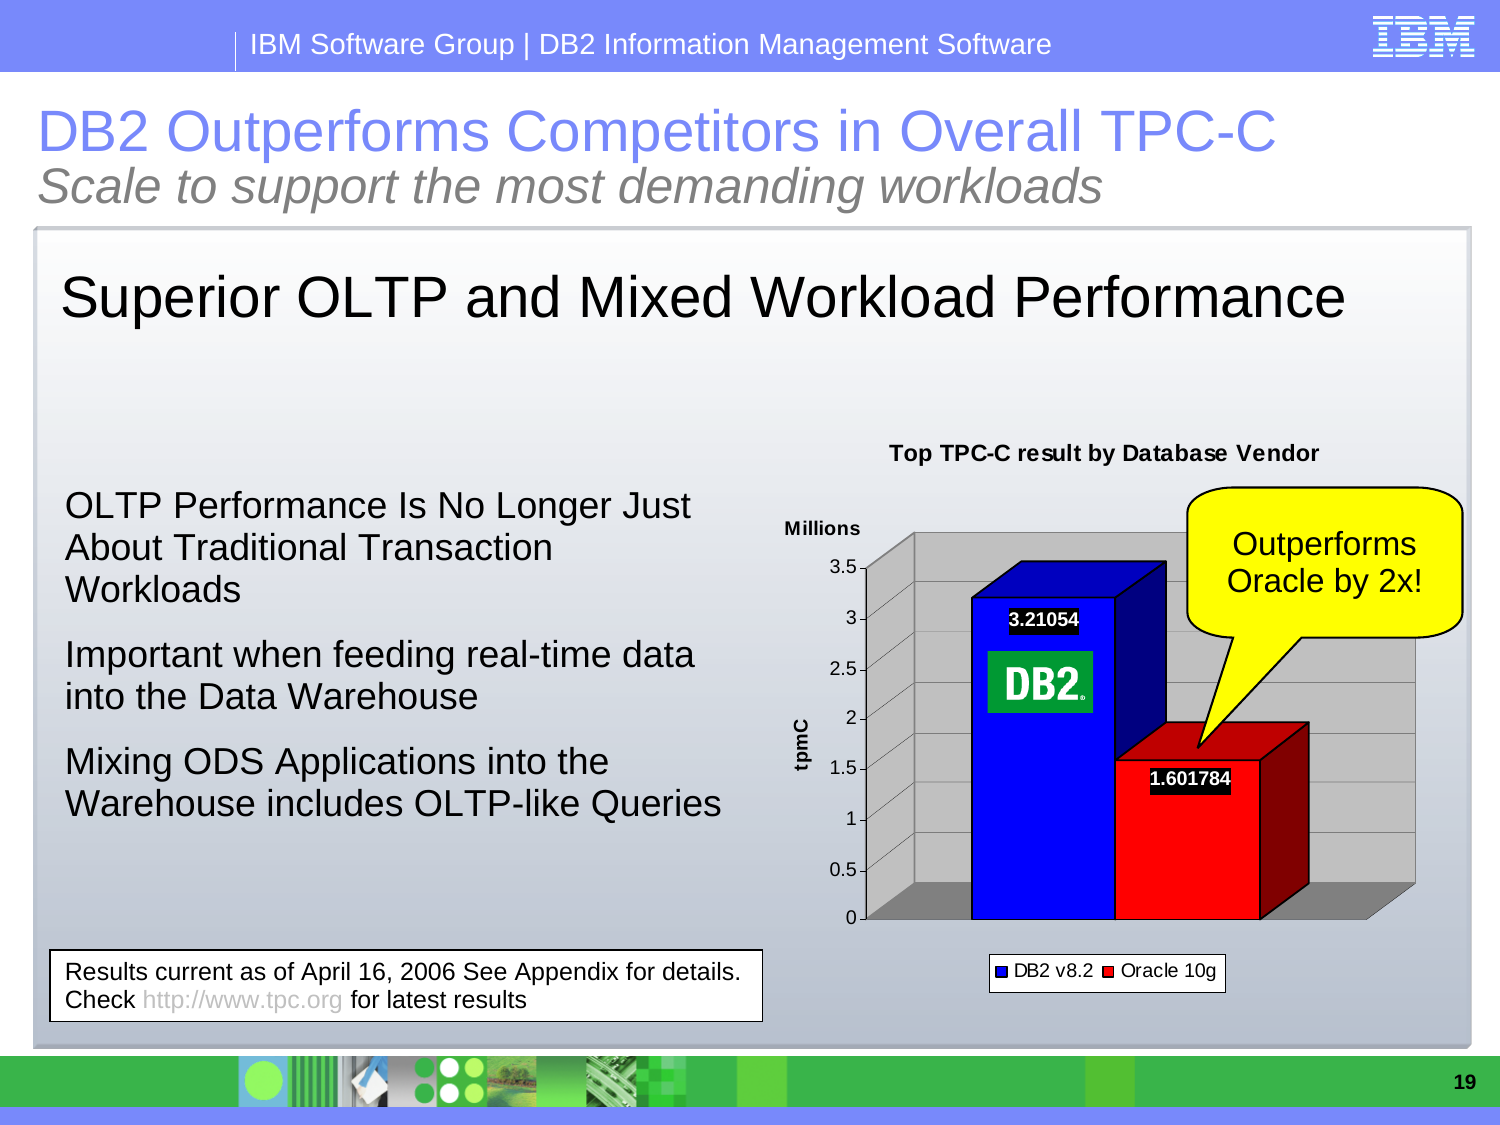

# DB2 Outperforms Competitors in Overall TPC-C Scale to support the most demanding workloads
Superior OLTP and Mixed Workload Performance
OLTP Performance Is No Longer Just About Traditional Transaction Workloads
Important when feeding real-time data into the Data Warehouse
Mixing ODS Applications into the Warehouse includes OLTP-like Queries
Outperforms Oracle by 2x!
Results current as of April 16, 2006 See Appendix for details.
Check http://www.tpc.org for latest results
19